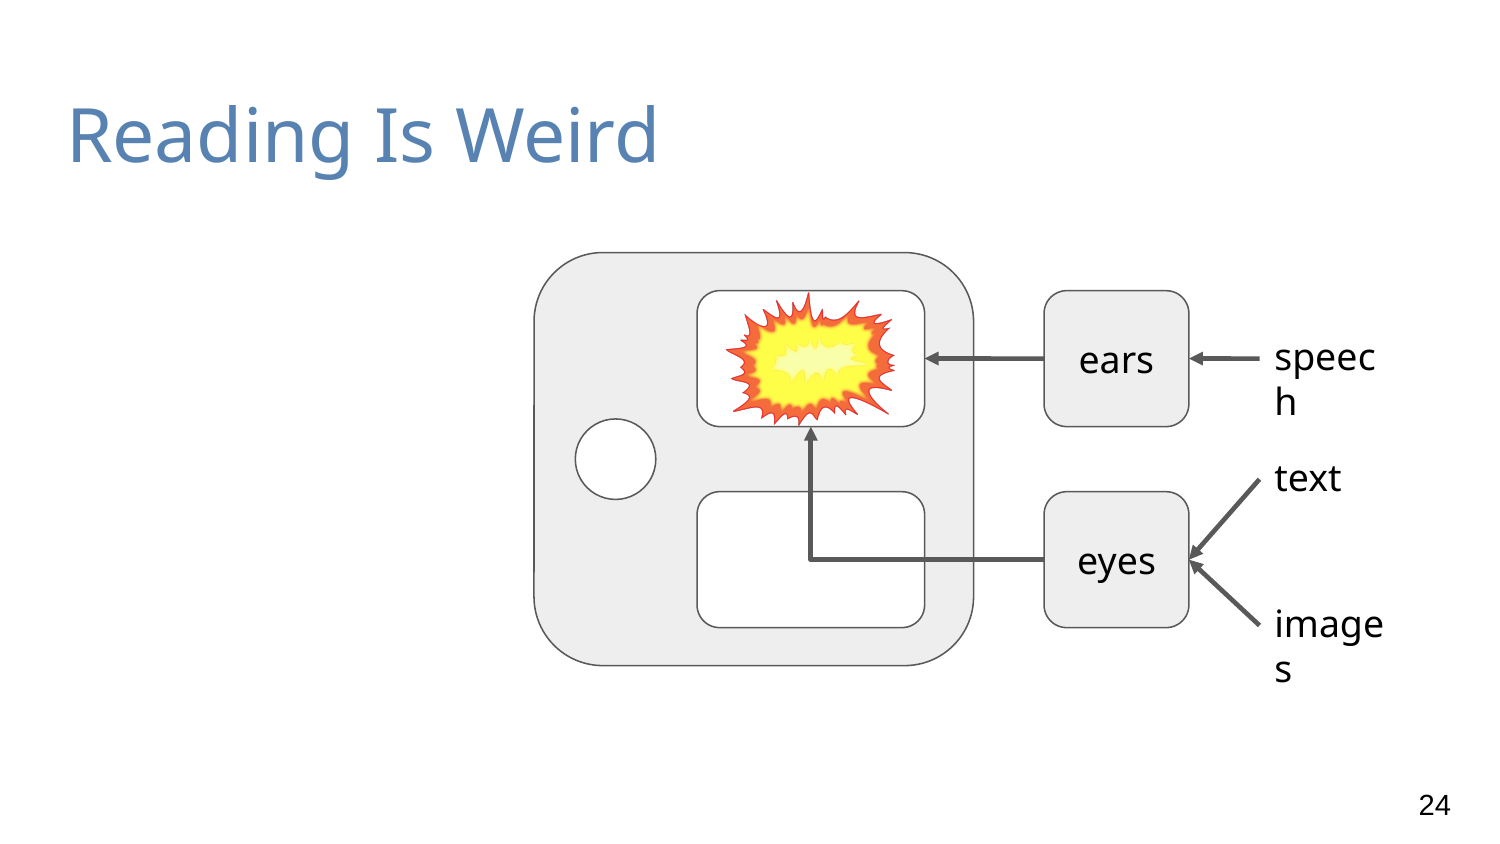

# Reading Is Weird
ears
speech
text
eyes
images